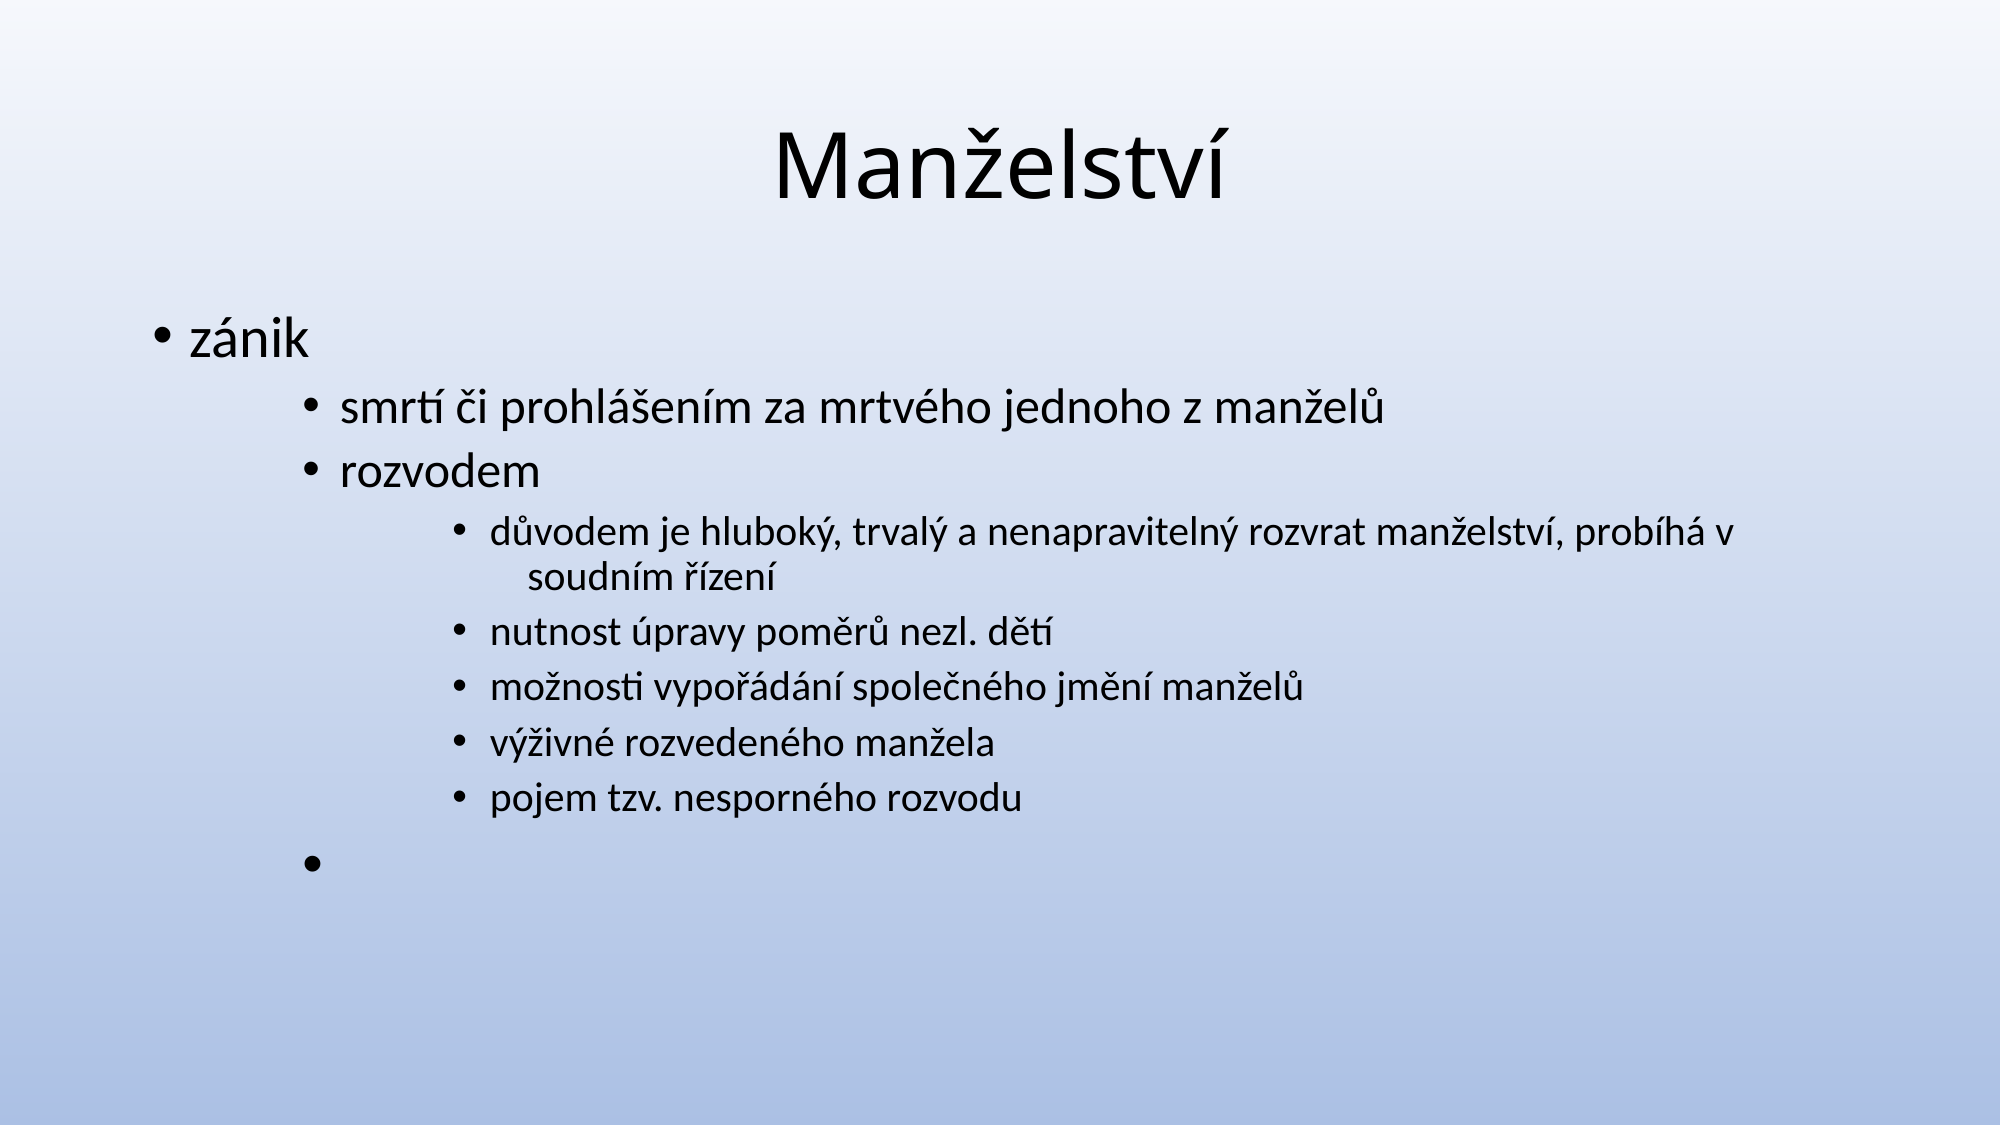

# Manželství
zánik
smrtí či prohlášením za mrtvého jednoho z manželů
rozvodem
důvodem je hluboký, trvalý a nenapravitelný rozvrat manželství, probíhá v soudním řízení
nutnost úpravy poměrů nezl. dětí
možnosti vypořádání společného jmění manželů
výživné rozvedeného manžela
pojem tzv. nesporného rozvodu